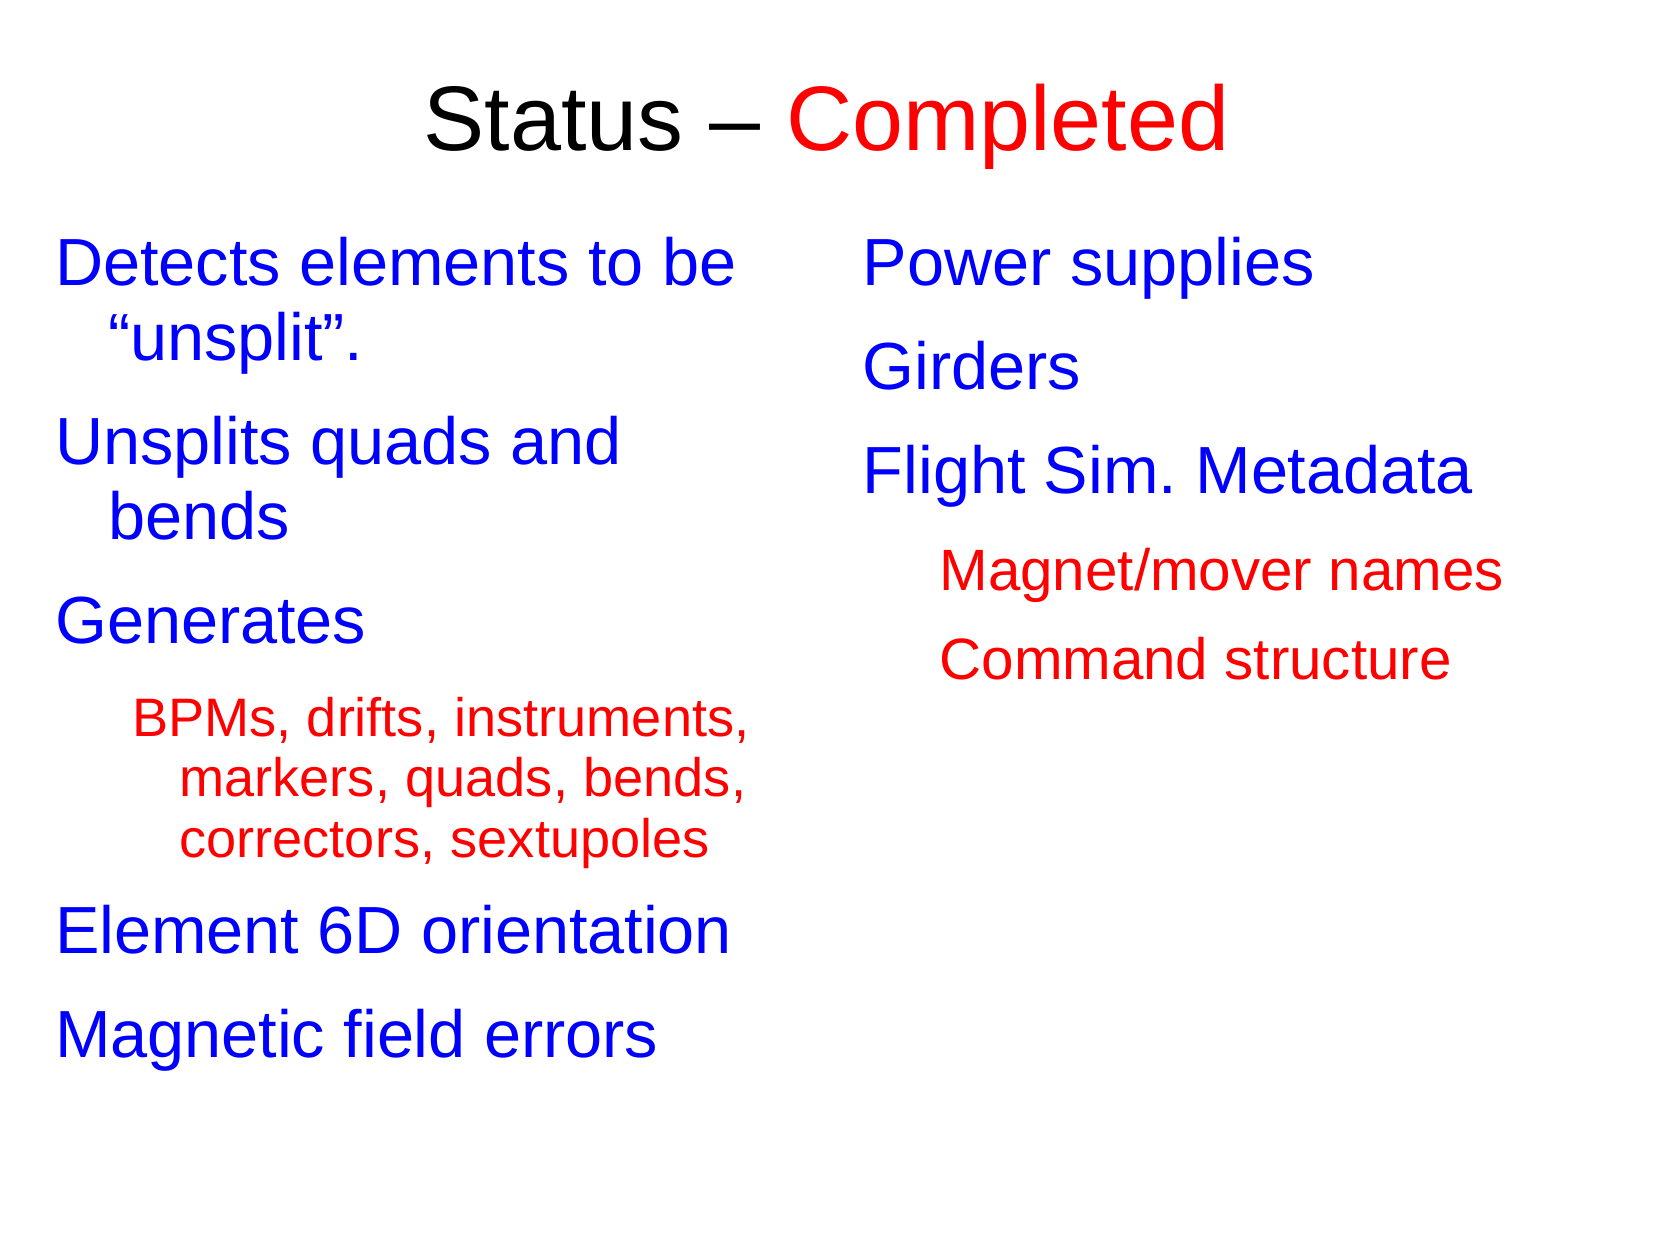

# Status – Completed
Detects elements to be “unsplit”.
Unsplits quads and bends
Generates
BPMs, drifts, instruments, markers, quads, bends, correctors, sextupoles
Element 6D orientation
Magnetic field errors
Power supplies
Girders
Flight Sim. Metadata
Magnet/mover names
Command structure